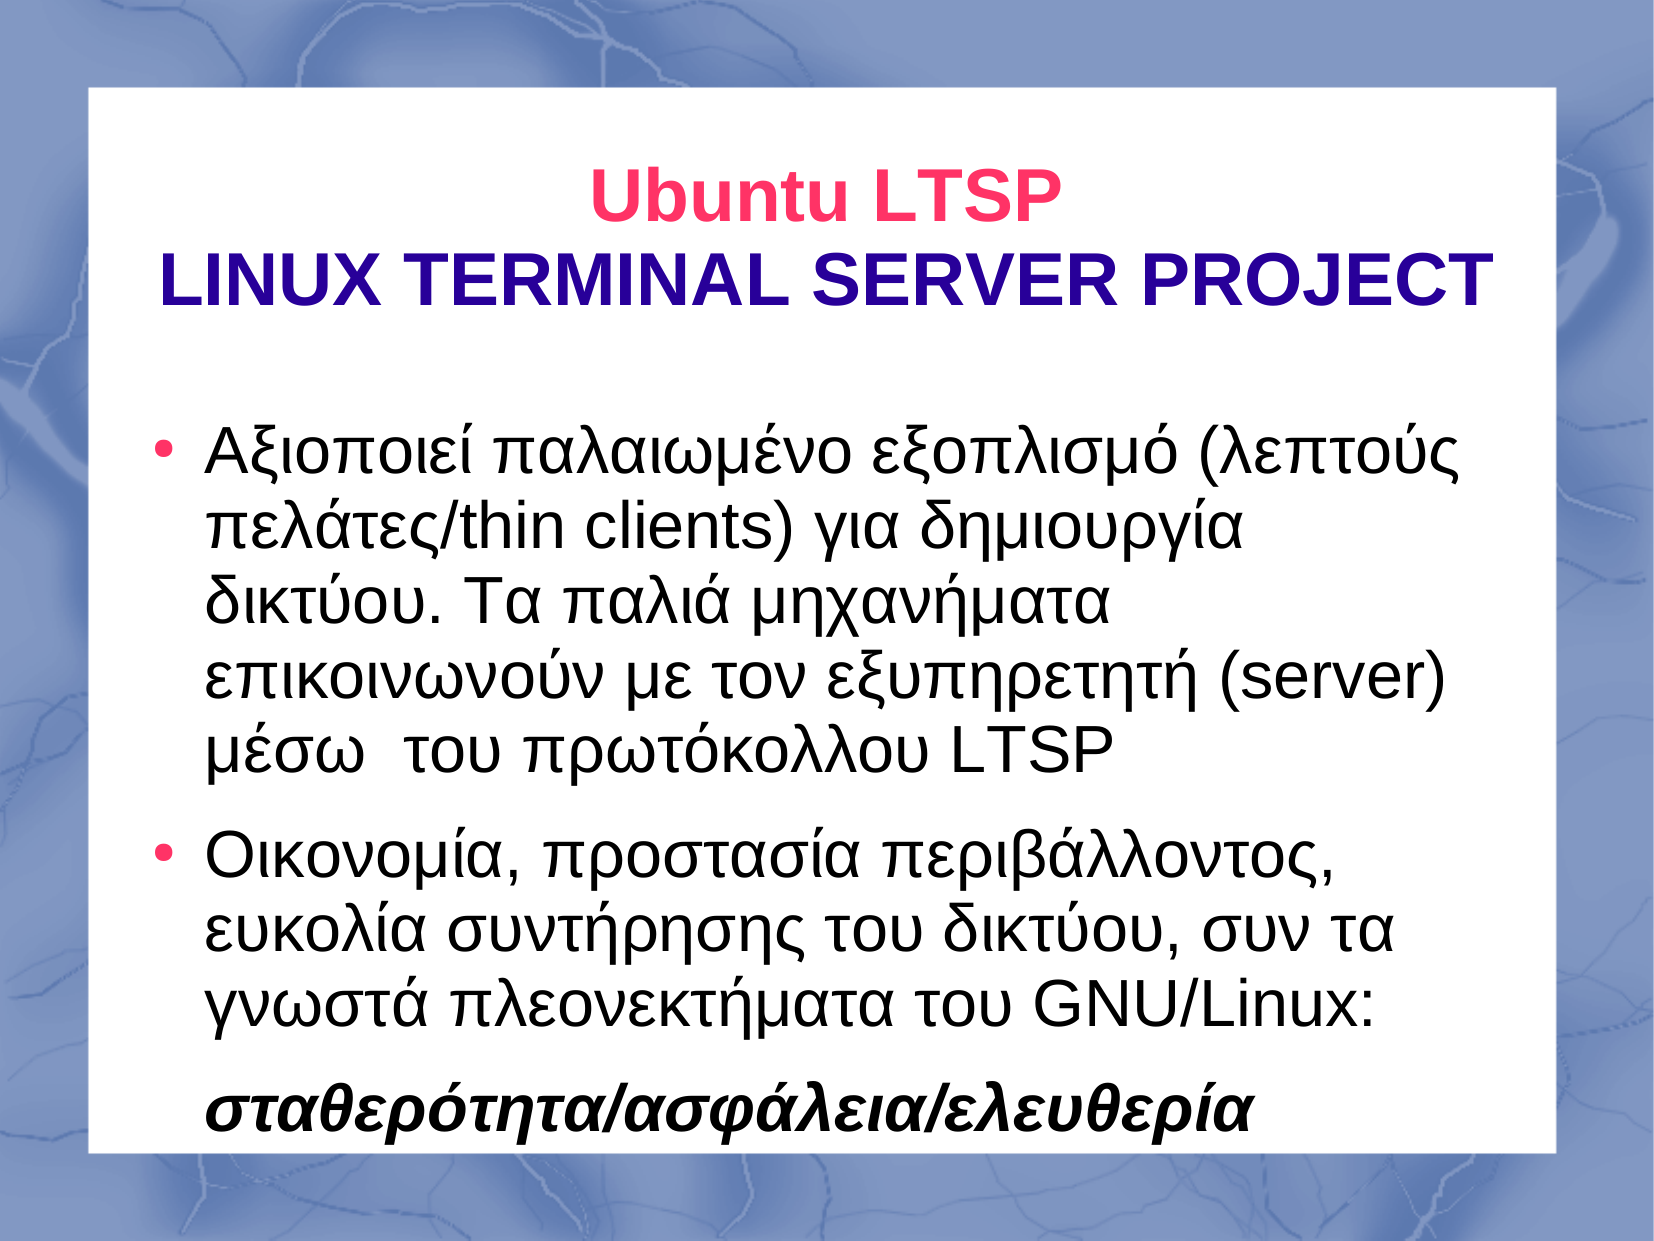

# Ubuntu LTSP LINUX TERMINAL SERVER PROJECT
Αξιοποιεί παλαιωμένο εξοπλισμό (λεπτούς πελάτες/thin clients) για δημιουργία δικτύου. Τα παλιά μηχανήματα επικοινωνούν με τον εξυπηρετητή (server) μέσω του πρωτόκολλου LTSP
Oικονομία, προστασία περιβάλλοντος, ευκολία συντήρησης του δικτύου, συν τα γνωστά πλεονεκτήματα του GNU/Linux:
σταθερότητα/ασφάλεια/ελευθερία